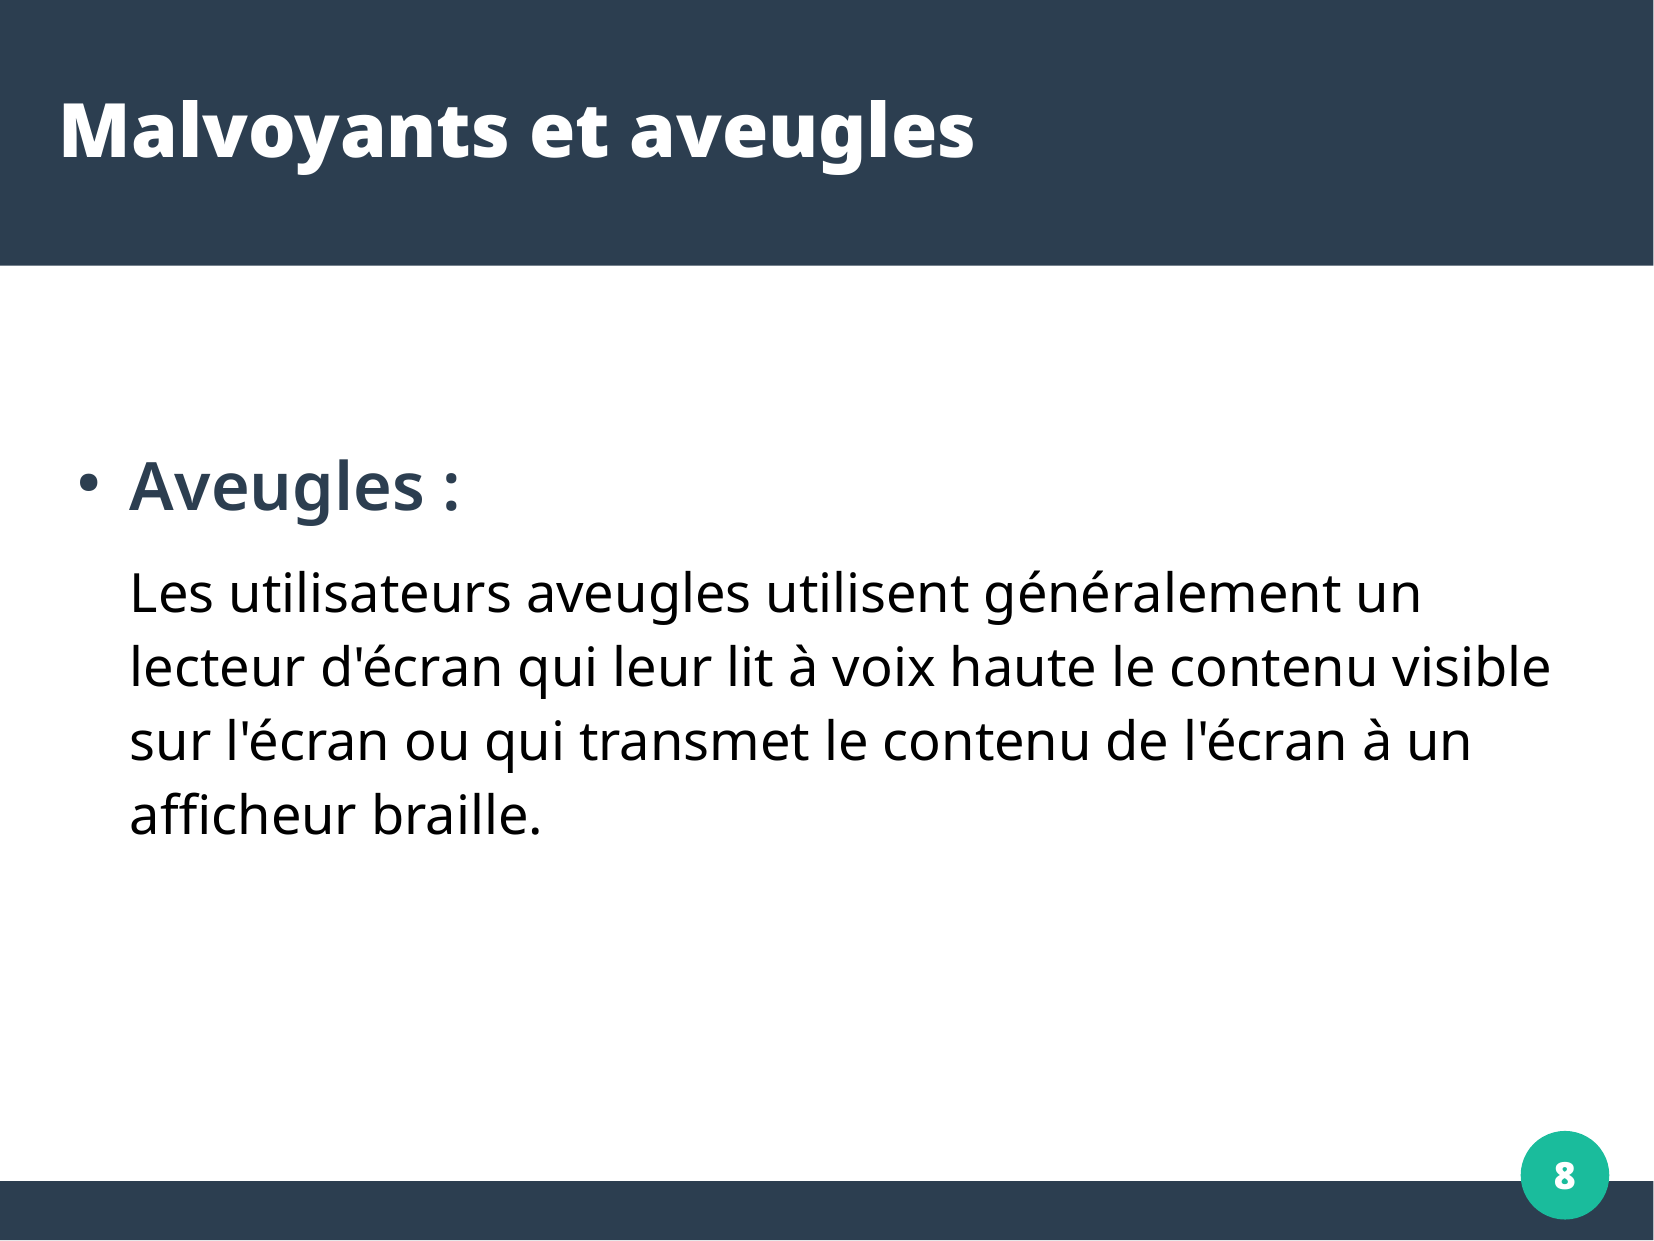

# Malvoyants et aveugles
Aveugles :
Les utilisateurs aveugles utilisent généralement un lecteur d'écran qui leur lit à voix haute le contenu visible sur l'écran ou qui transmet le contenu de l'écran à un afficheur braille.
8